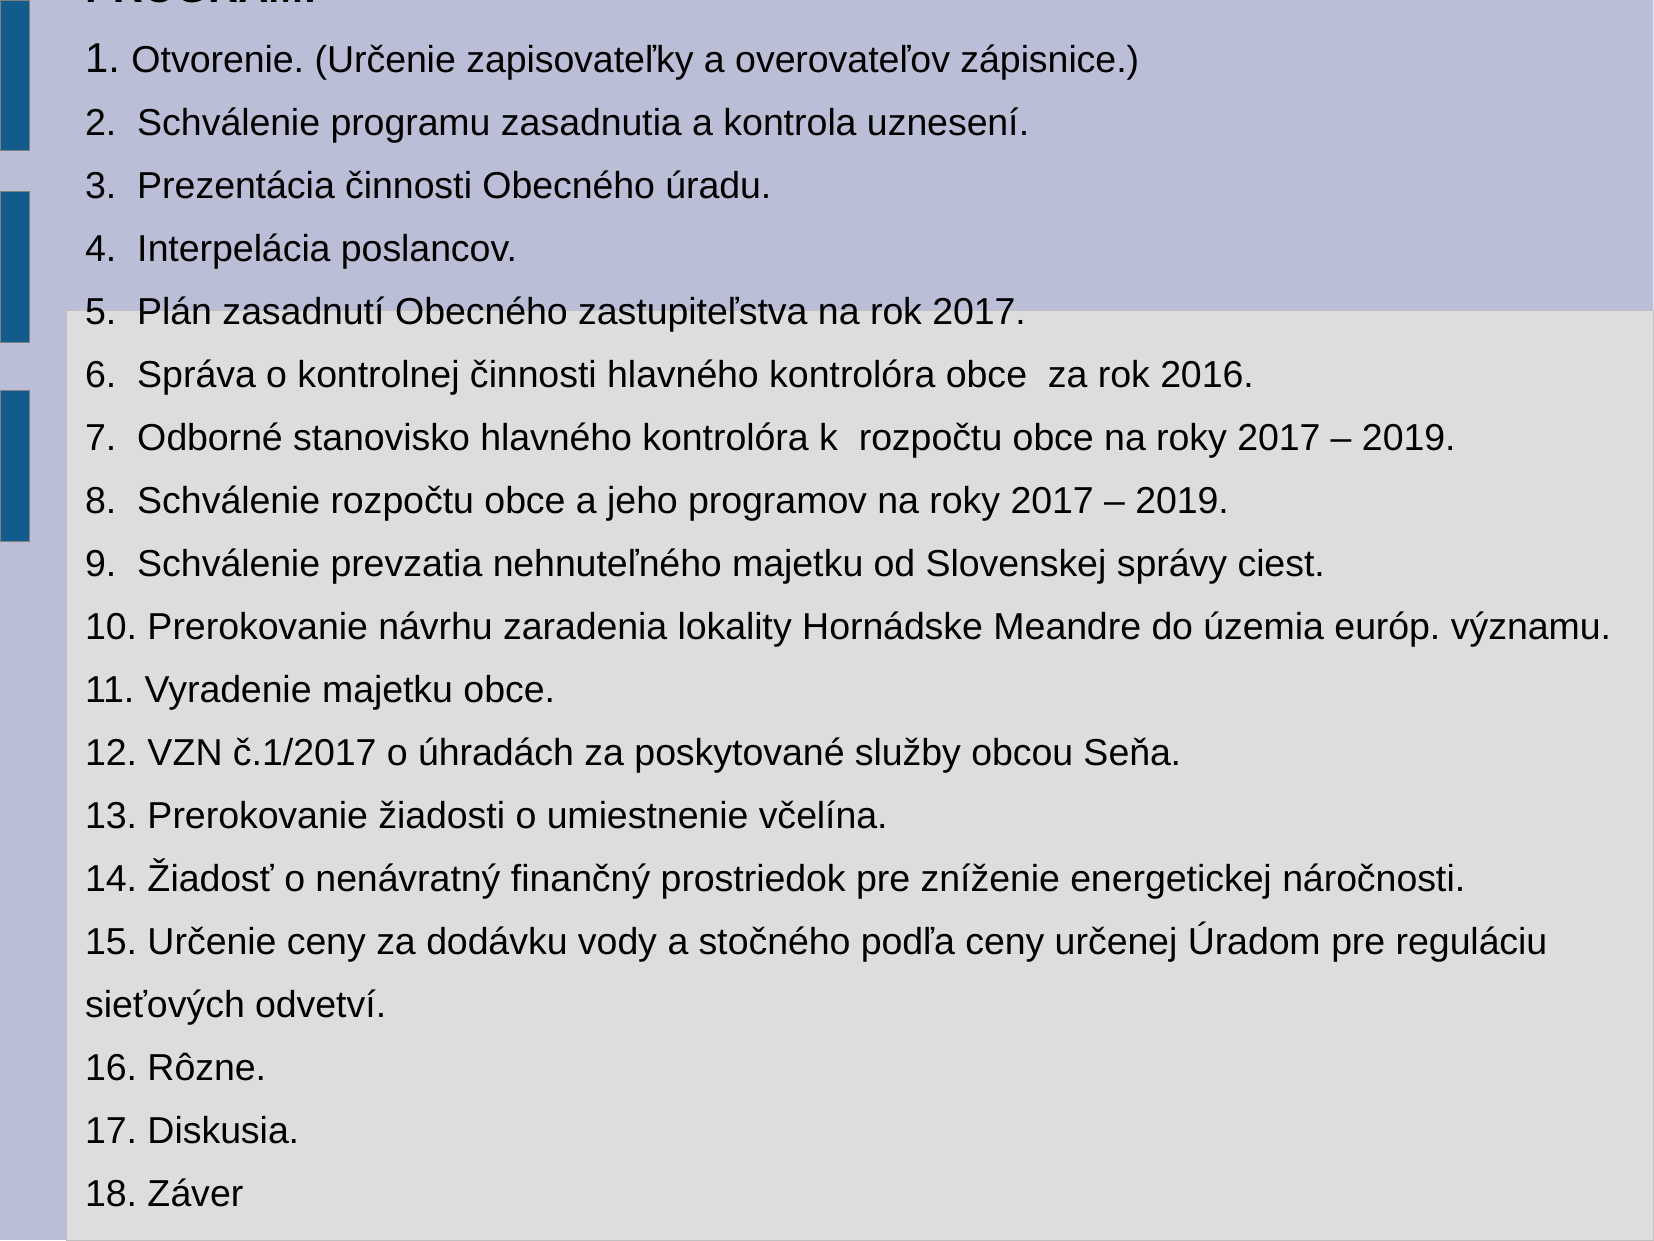

PROGRAM:
1. Otvorenie. (Určenie zapisovateľky a overovateľov zápisnice.)
2. Schválenie programu zasadnutia a kontrola uznesení.
3. Prezentácia činnosti Obecného úradu.
4. Interpelácia poslancov.
5. Plán zasadnutí Obecného zastupiteľstva na rok 2017.
6. Správa o kontrolnej činnosti hlavného kontrolóra obce za rok 2016.
7. Odborné stanovisko hlavného kontrolóra k rozpočtu obce na roky 2017 – 2019.
8. Schválenie rozpočtu obce a jeho programov na roky 2017 – 2019.
9. Schválenie prevzatia nehnuteľného majetku od Slovenskej správy ciest.
10. Prerokovanie návrhu zaradenia lokality Hornádske Meandre do územia európ. významu.
11. Vyradenie majetku obce.
12. VZN č.1/2017 o úhradách za poskytované služby obcou Seňa.
13. Prerokovanie žiadosti o umiestnenie včelína.
14. Žiadosť o nenávratný finančný prostriedok pre zníženie energetickej náročnosti.
15. Určenie ceny za dodávku vody a stočného podľa ceny určenej Úradom pre reguláciu sieťových odvetví.
16. Rôzne.
17. Diskusia.
18. Záver